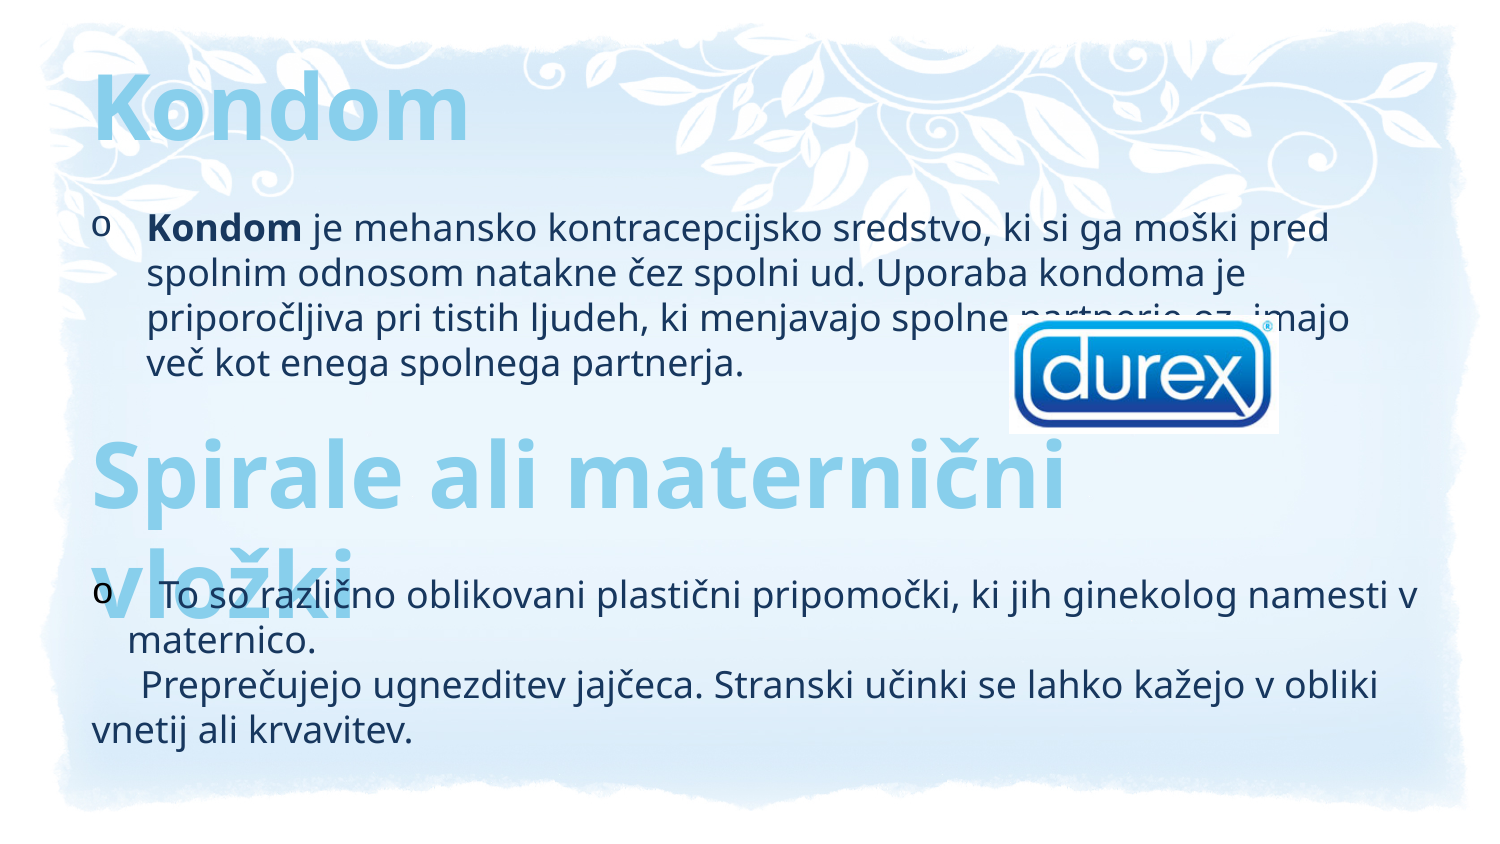

# Kondom
Kondom je mehansko kontracepcijsko sredstvo, ki si ga moški pred spolnim odnosom natakne čez spolni ud. Uporaba kondoma je priporočljiva pri tistih ljudeh, ki menjavajo spolne partnerje oz. imajo več kot enega spolnega partnerja.
Spirale ali maternični vložki
 To so različno oblikovani plastični pripomočki, ki jih ginekolog namesti v maternico.
 Preprečujejo ugnezditev jajčeca. Stranski učinki se lahko kažejo v obliki vnetij ali krvavitev.